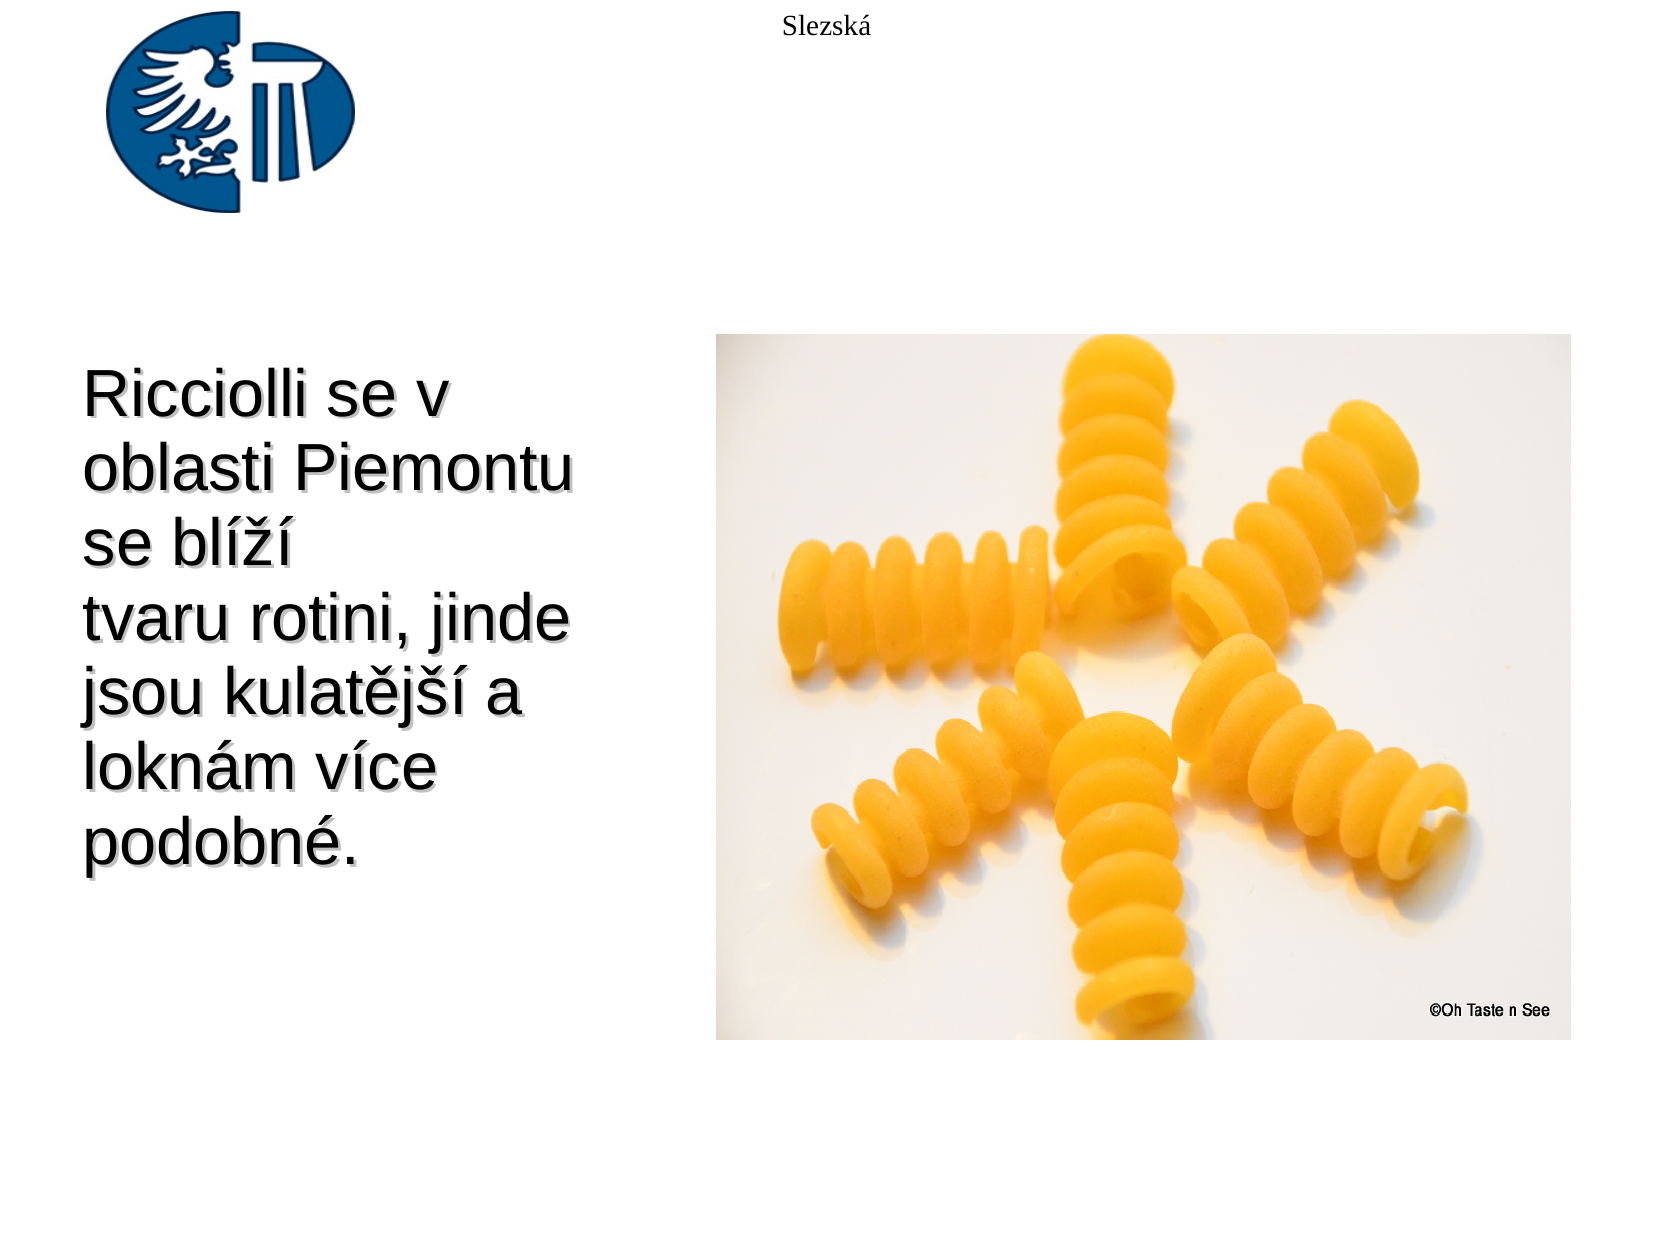

ahoj
# Ricciolli se v oblasti Piemontu se blíží tvaru rotini, jinde jsou kulatější a loknám více podobné.